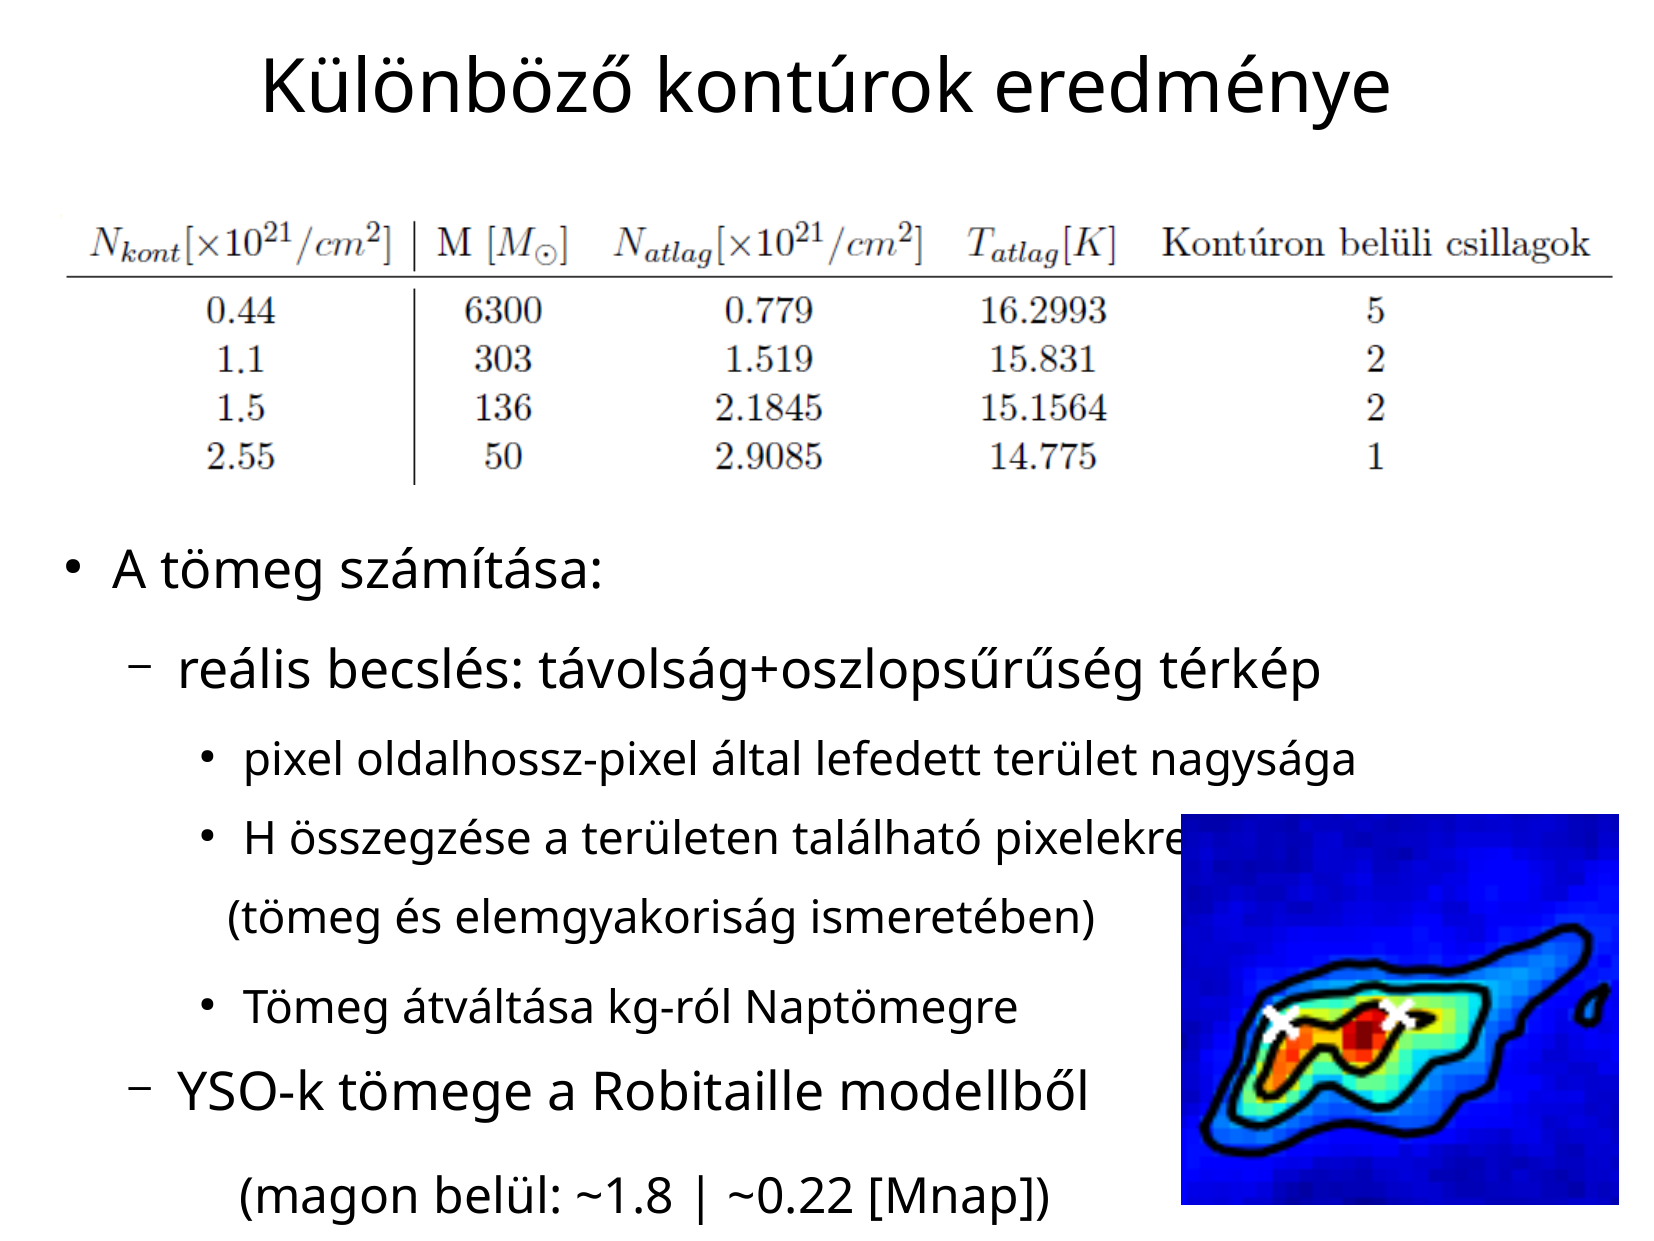

# Különböző kontúrok eredménye
A tömeg számítása:
reális becslés: távolság+oszlopsűrűség térkép
pixel oldalhossz-pixel által lefedett terület nagysága
H összegzése a területen található pixelekre
 (tömeg és elemgyakoriság ismeretében)
Tömeg átváltása kg-ról Naptömegre
YSO-k tömege a Robitaille modellből
 (magon belül: ~1.8 | ~0.22 [Mnap])